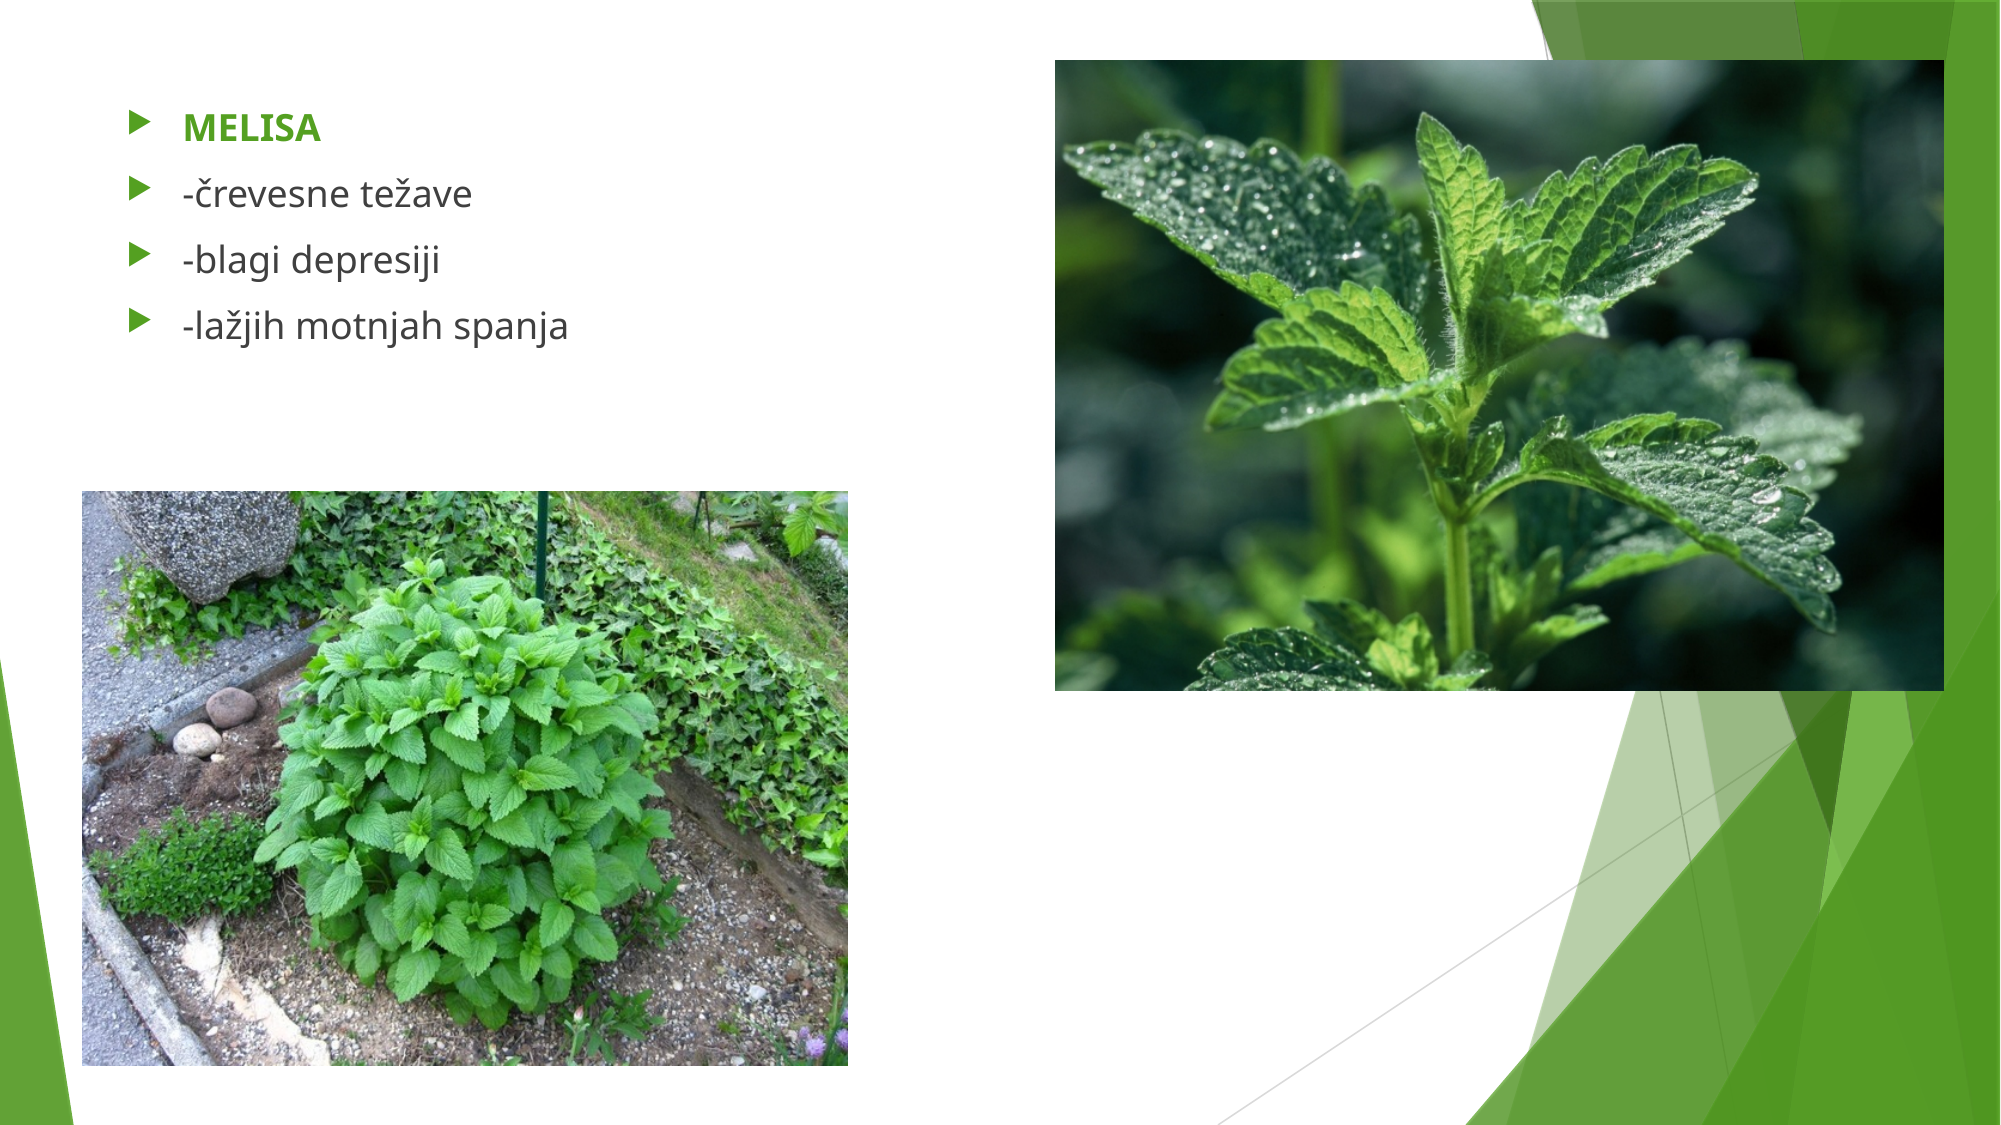

# MELISA
-črevesne težave
-blagi depresiji
-lažjih motnjah spanja